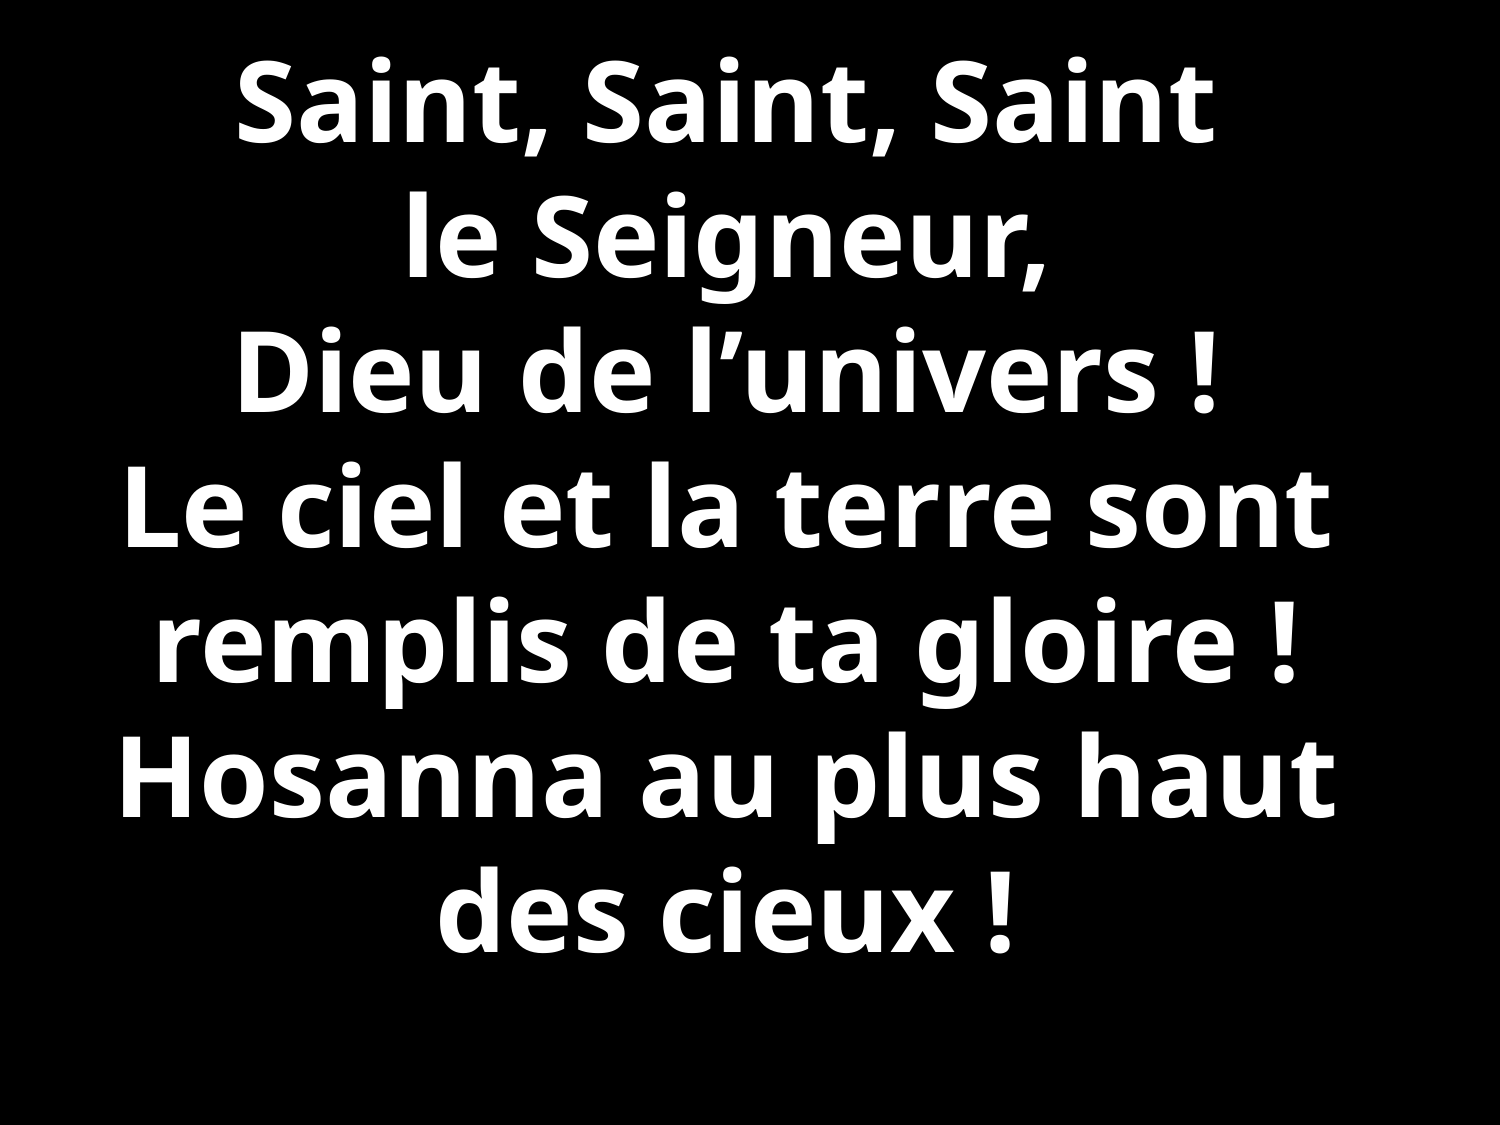

Saint, Saint, Saint
le Seigneur,
Dieu de l’univers !
Le ciel et la terre sont remplis de ta gloire !
Hosanna au plus haut des cieux !